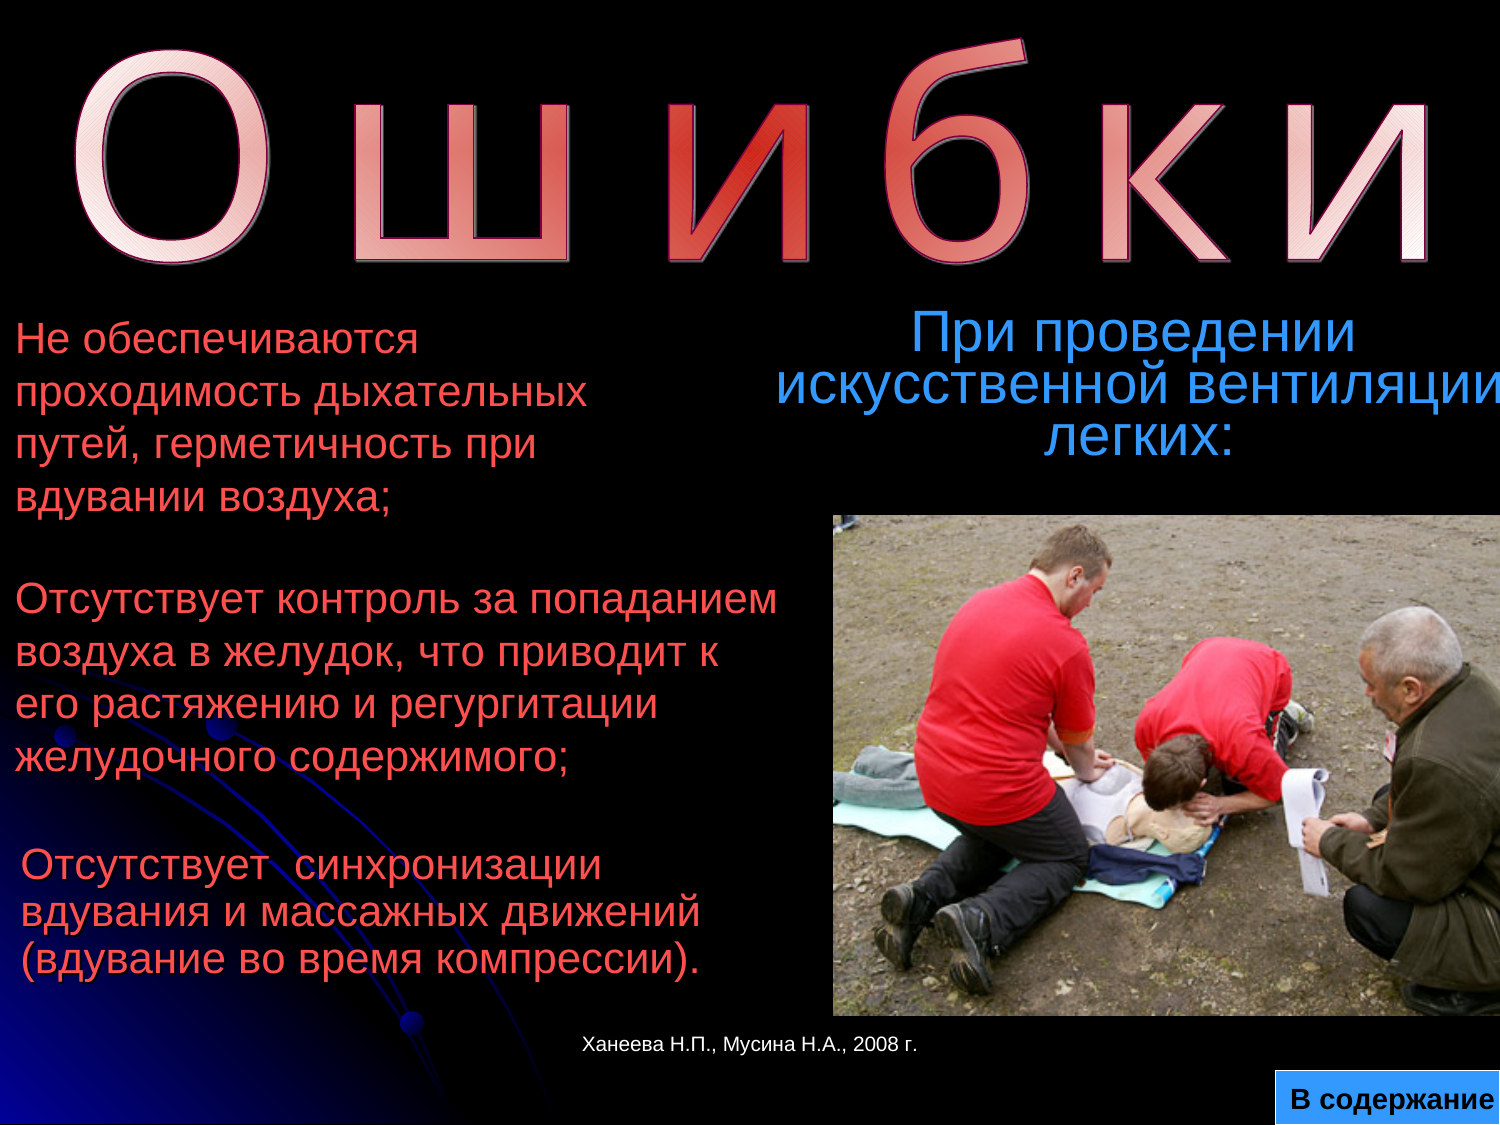

Ошибки
Не обеспечиваются проходимость дыхательных путей, герметичность при вдувании воздуха;
# При проведении искусственной вентиляции легких:
Отсутствует контроль за попаданием воздуха в желудок, что приводит к его растяжению и регургитации желудочного содержимого;
Отсутствует синхронизации вдувания и массажных движений (вдувание во время компрессии).
Ханеева Н.П., Мусина Н.А., 2008 г.
В содержание